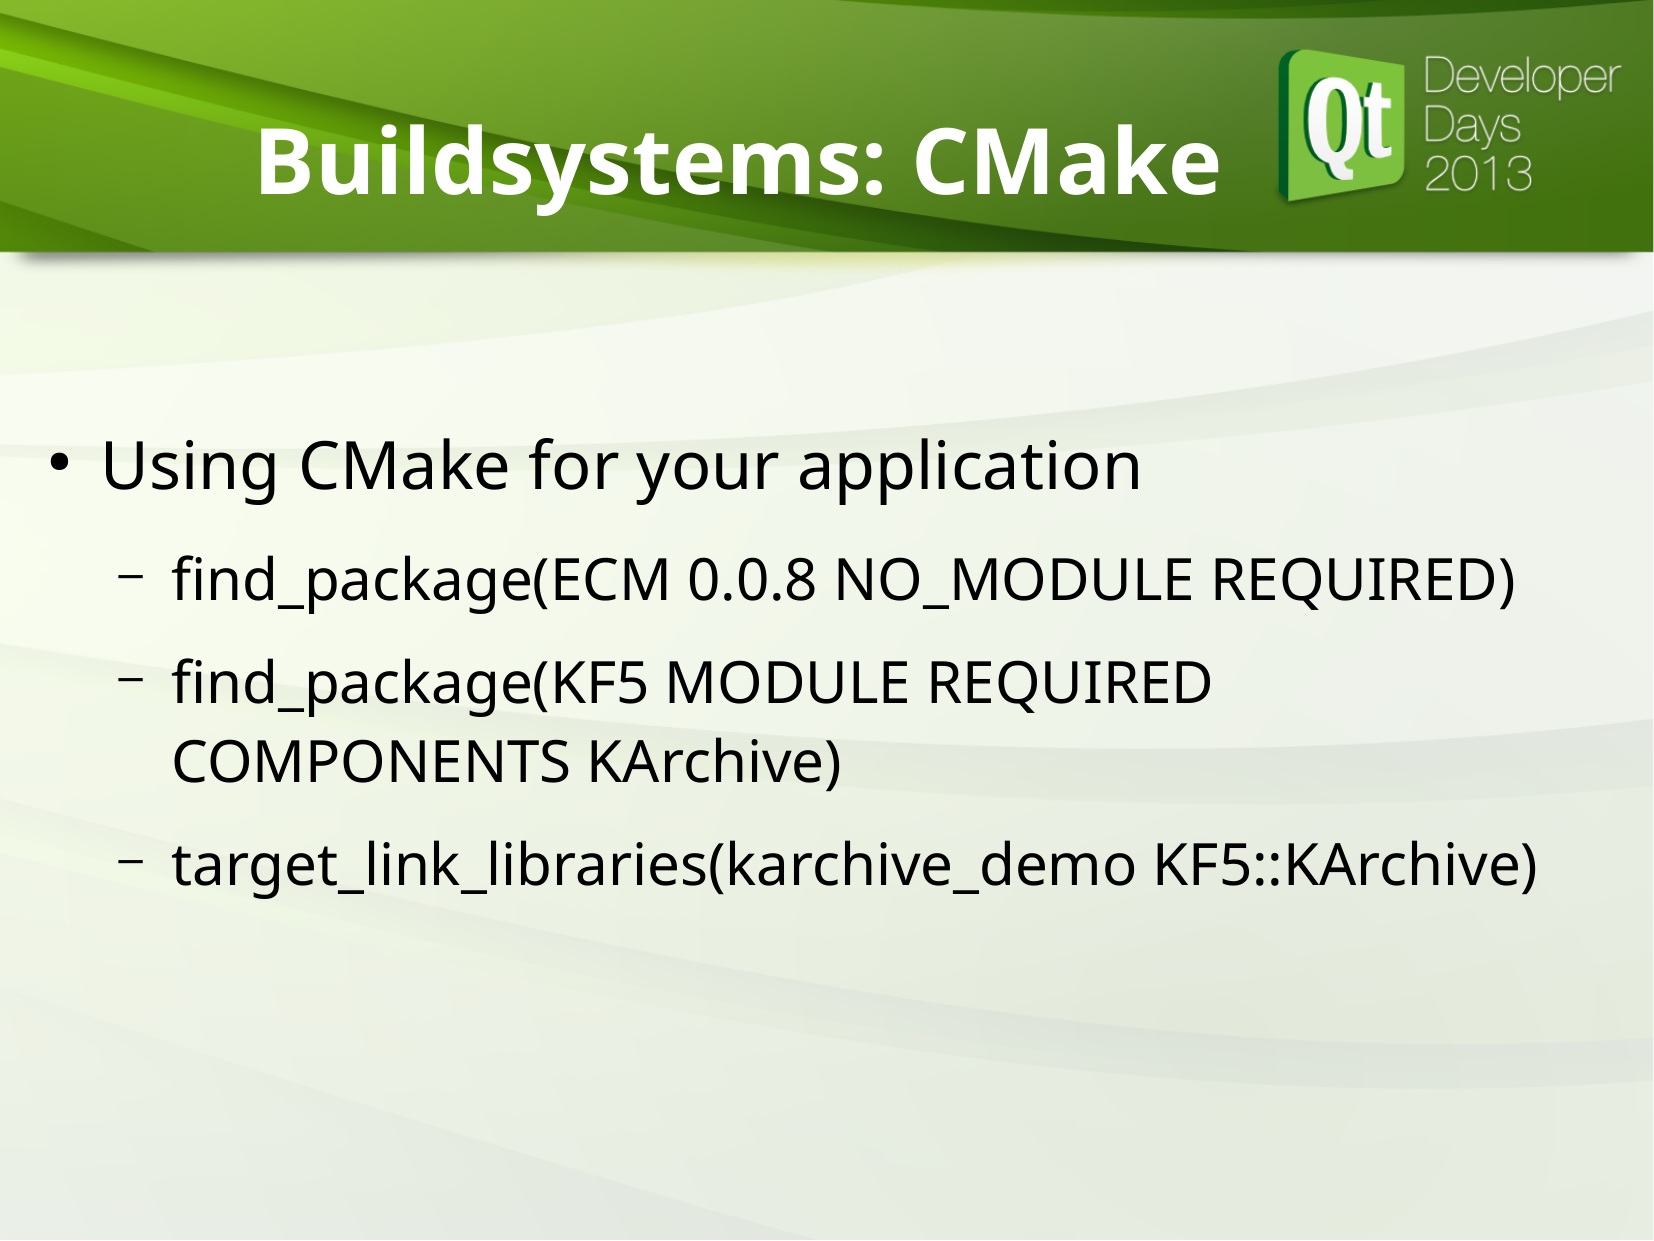

# Buildsystems: CMake
Using CMake for your application
find_package(ECM 0.0.8 NO_MODULE REQUIRED)
find_package(KF5 MODULE REQUIRED 	COMPONENTS KArchive)
target_link_libraries(karchive_demo KF5::KArchive)